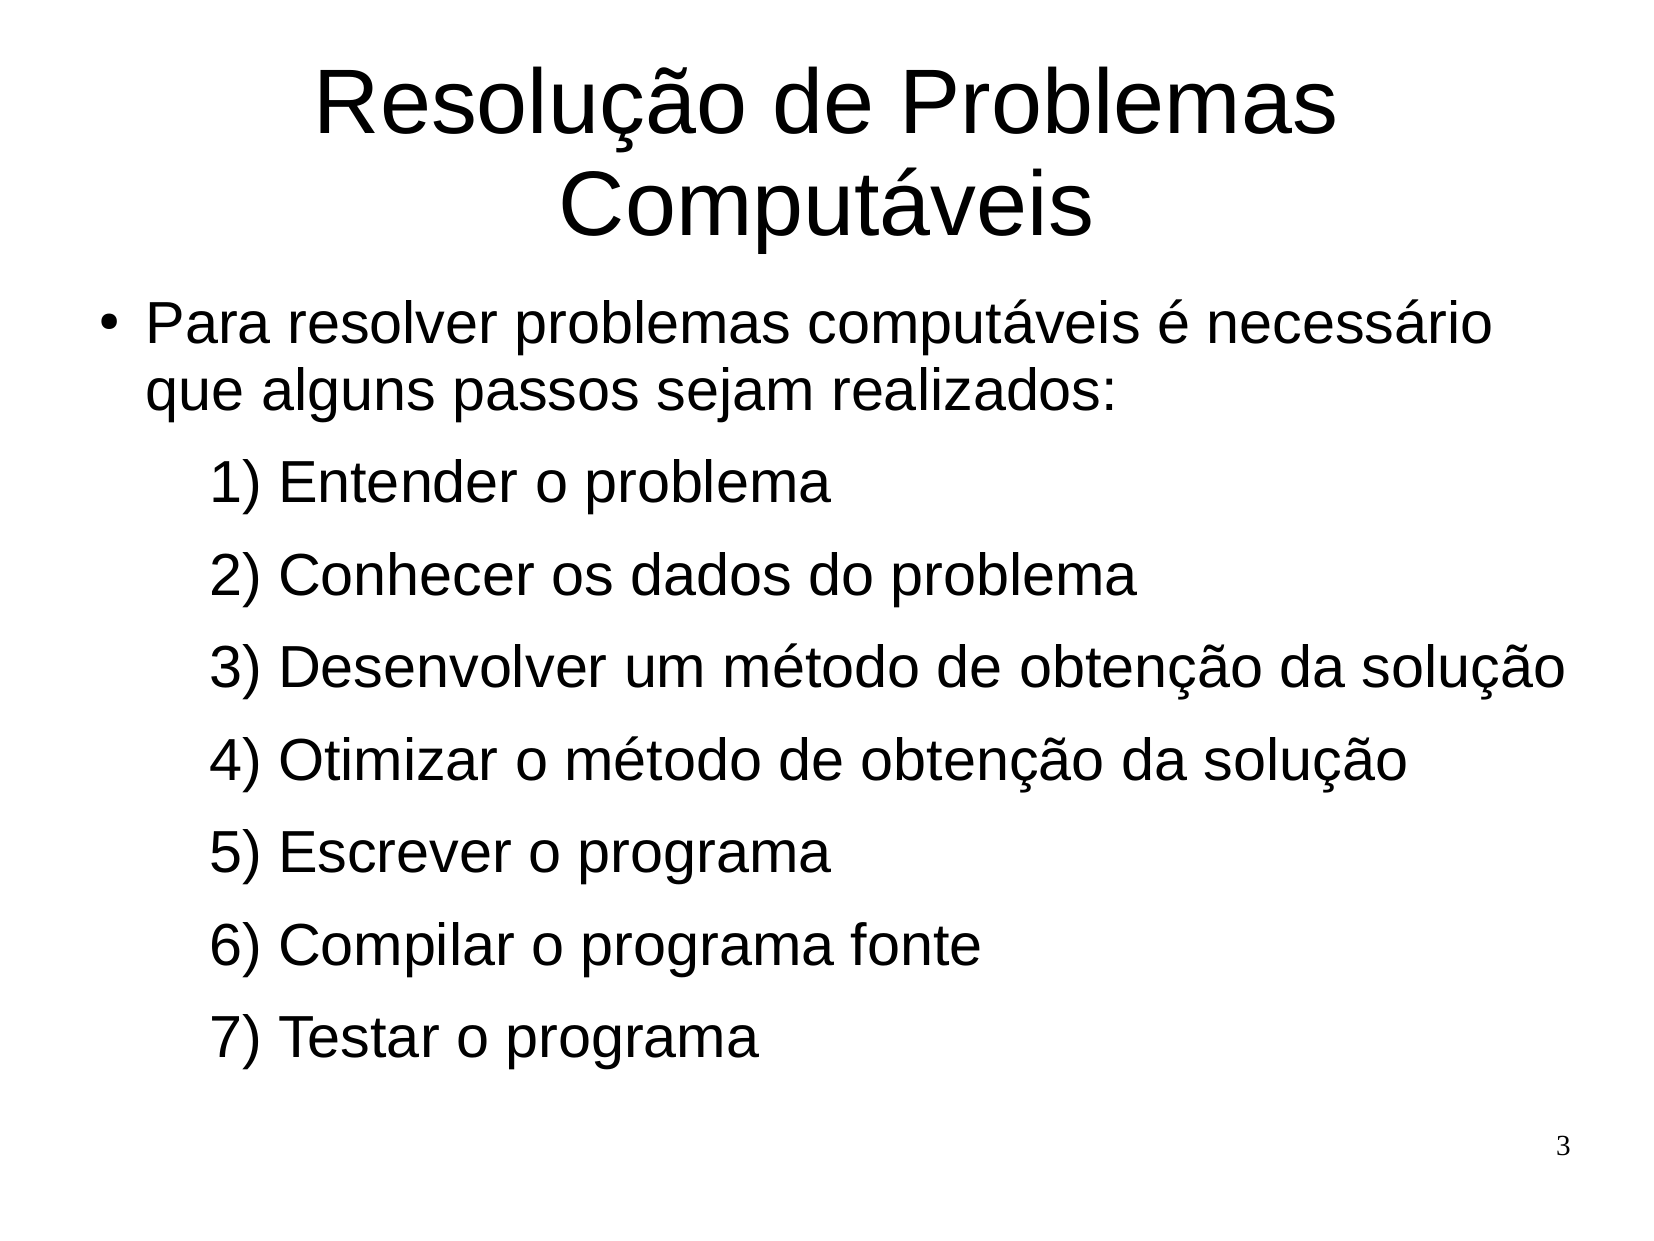

# Resolução de Problemas Computáveis
Para resolver problemas computáveis é necessário que alguns passos sejam realizados:
Entender o problema
Conhecer os dados do problema
Desenvolver um método de obtenção da solução
Otimizar o método de obtenção da solução
Escrever o programa
Compilar o programa fonte
Testar o programa
3